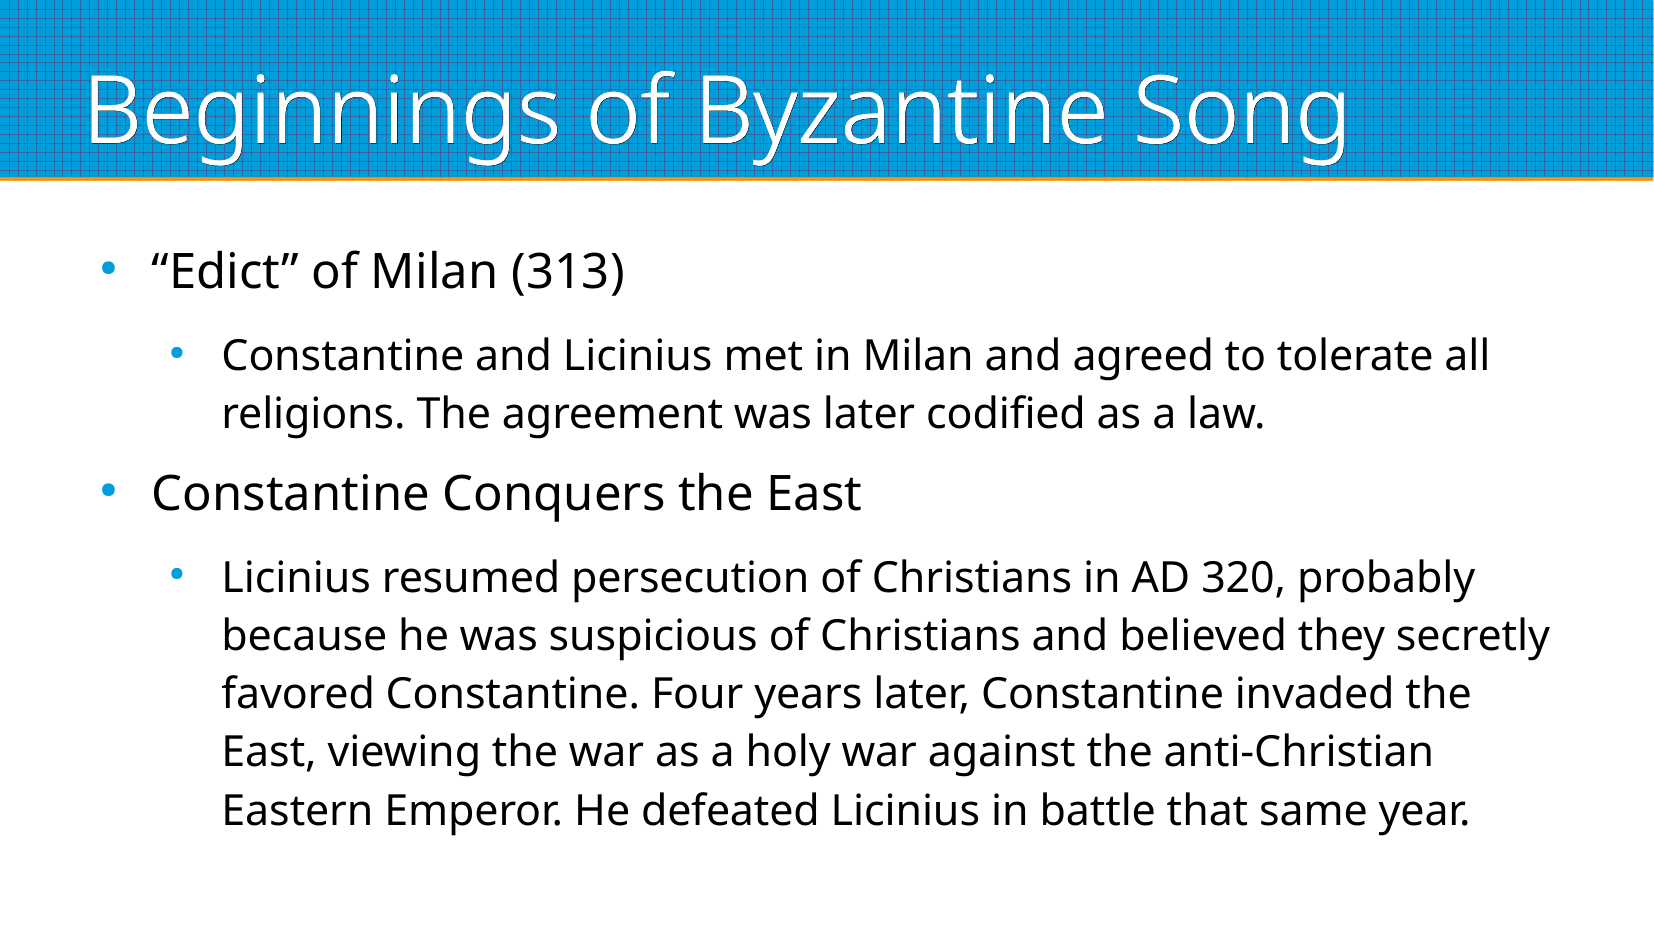

# Beginnings of Byzantine Song
“Edict” of Milan (313)
Constantine and Licinius met in Milan and agreed to tolerate all religions. The agreement was later codified as a law.
Constantine Conquers the East
Licinius resumed persecution of Christians in AD 320, probably because he was suspicious of Christians and believed they secretly favored Constantine. Four years later, Constantine invaded the East, viewing the war as a holy war against the anti-Christian Eastern Emperor. He defeated Licinius in battle that same year.